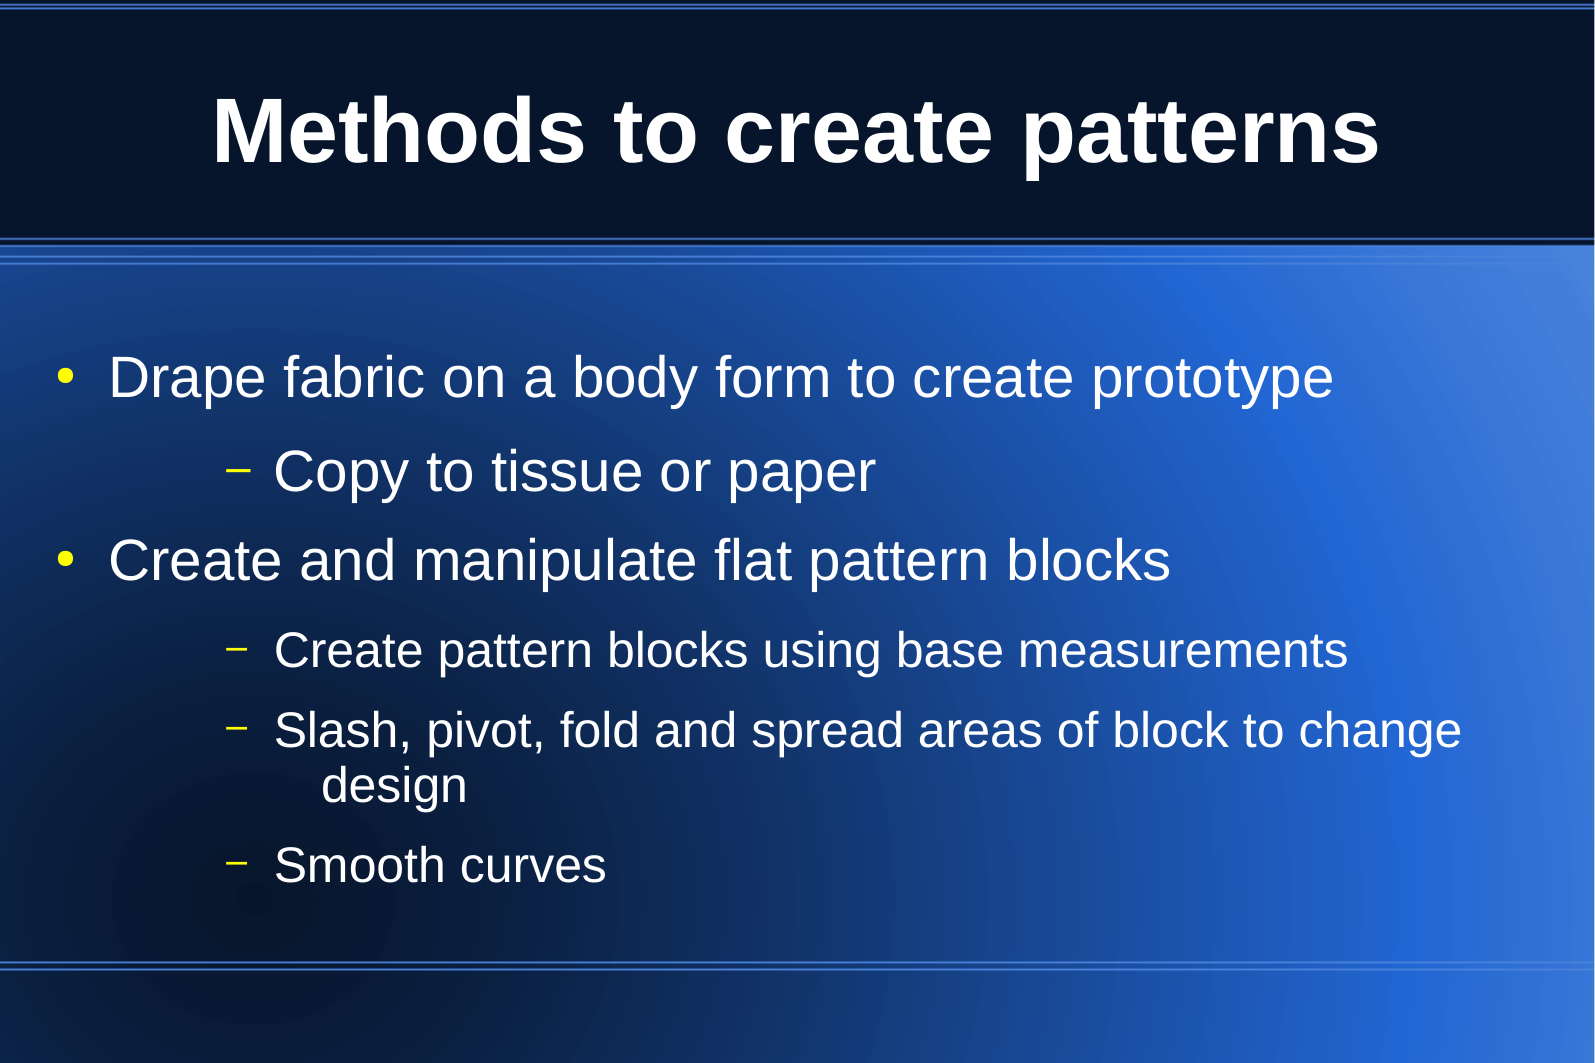

# Methods to create patterns
Drape fabric on a body form to create prototype
Copy to tissue or paper
Create and manipulate flat pattern blocks
Create pattern blocks using base measurements
Slash, pivot, fold and spread areas of block to change design
Smooth curves